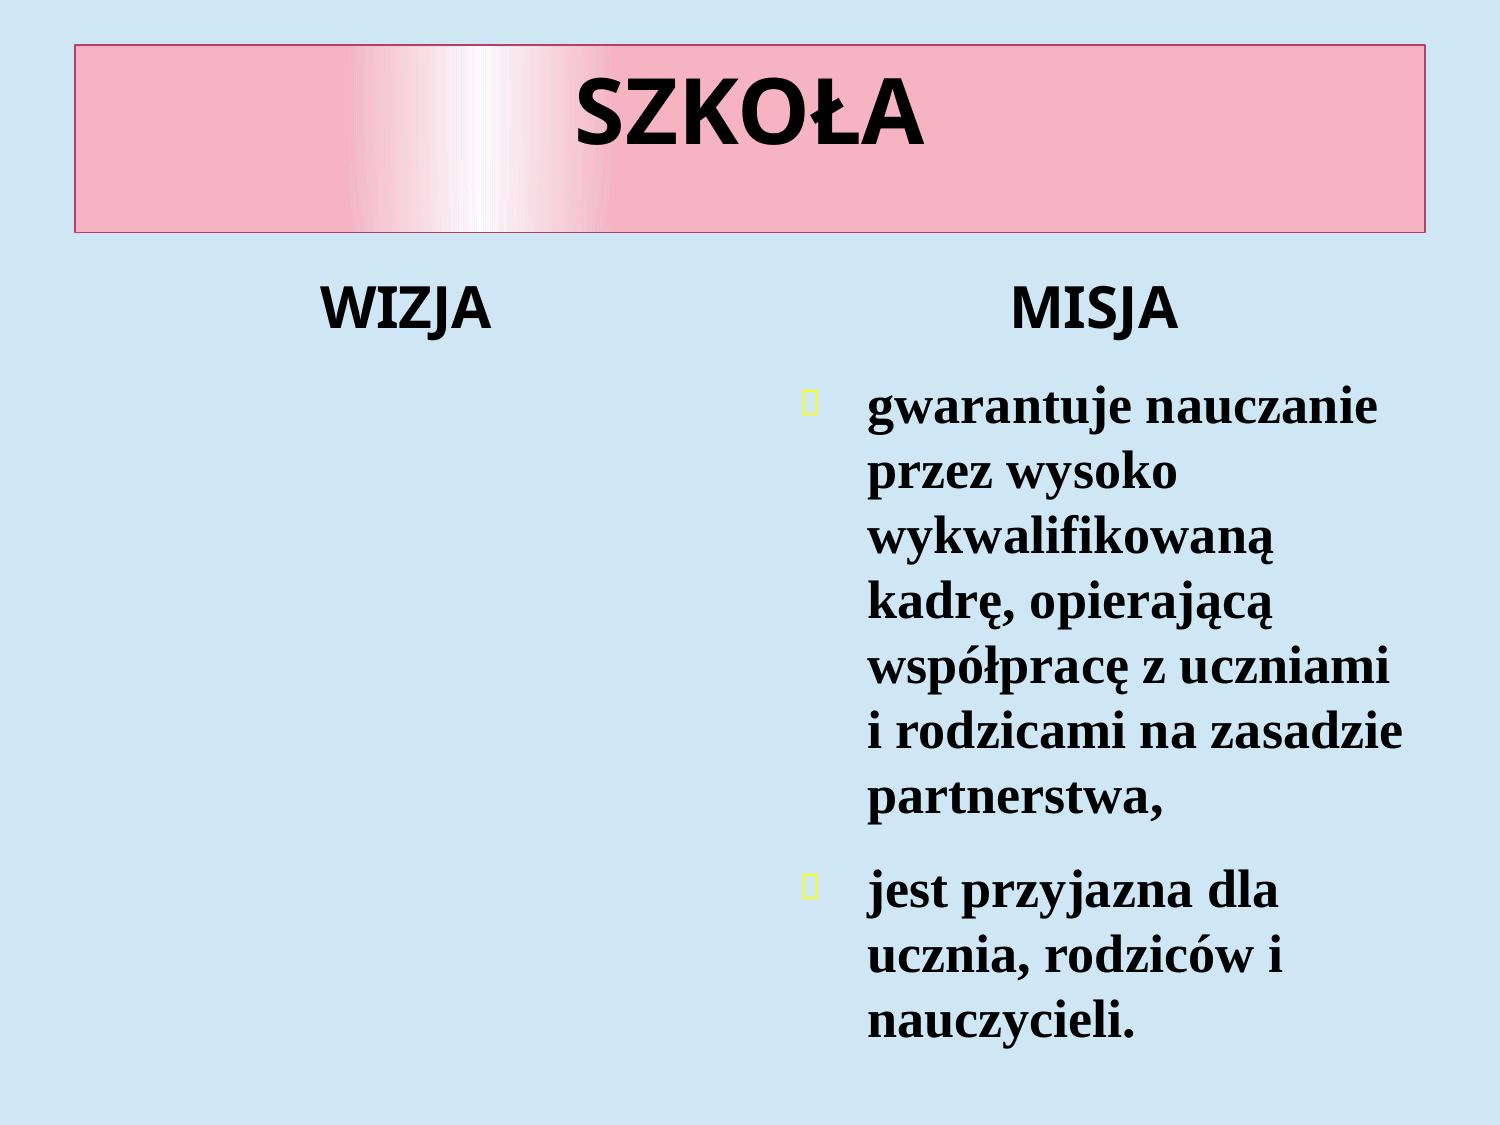

# SZKOŁA
WIZJA
MISJA
gwarantuje nauczanie przez wysoko wykwalifikowaną kadrę, opierającą współpracę z uczniami i rodzicami na zasadzie partnerstwa,
jest przyjazna dla ucznia, rodziców i nauczycieli.